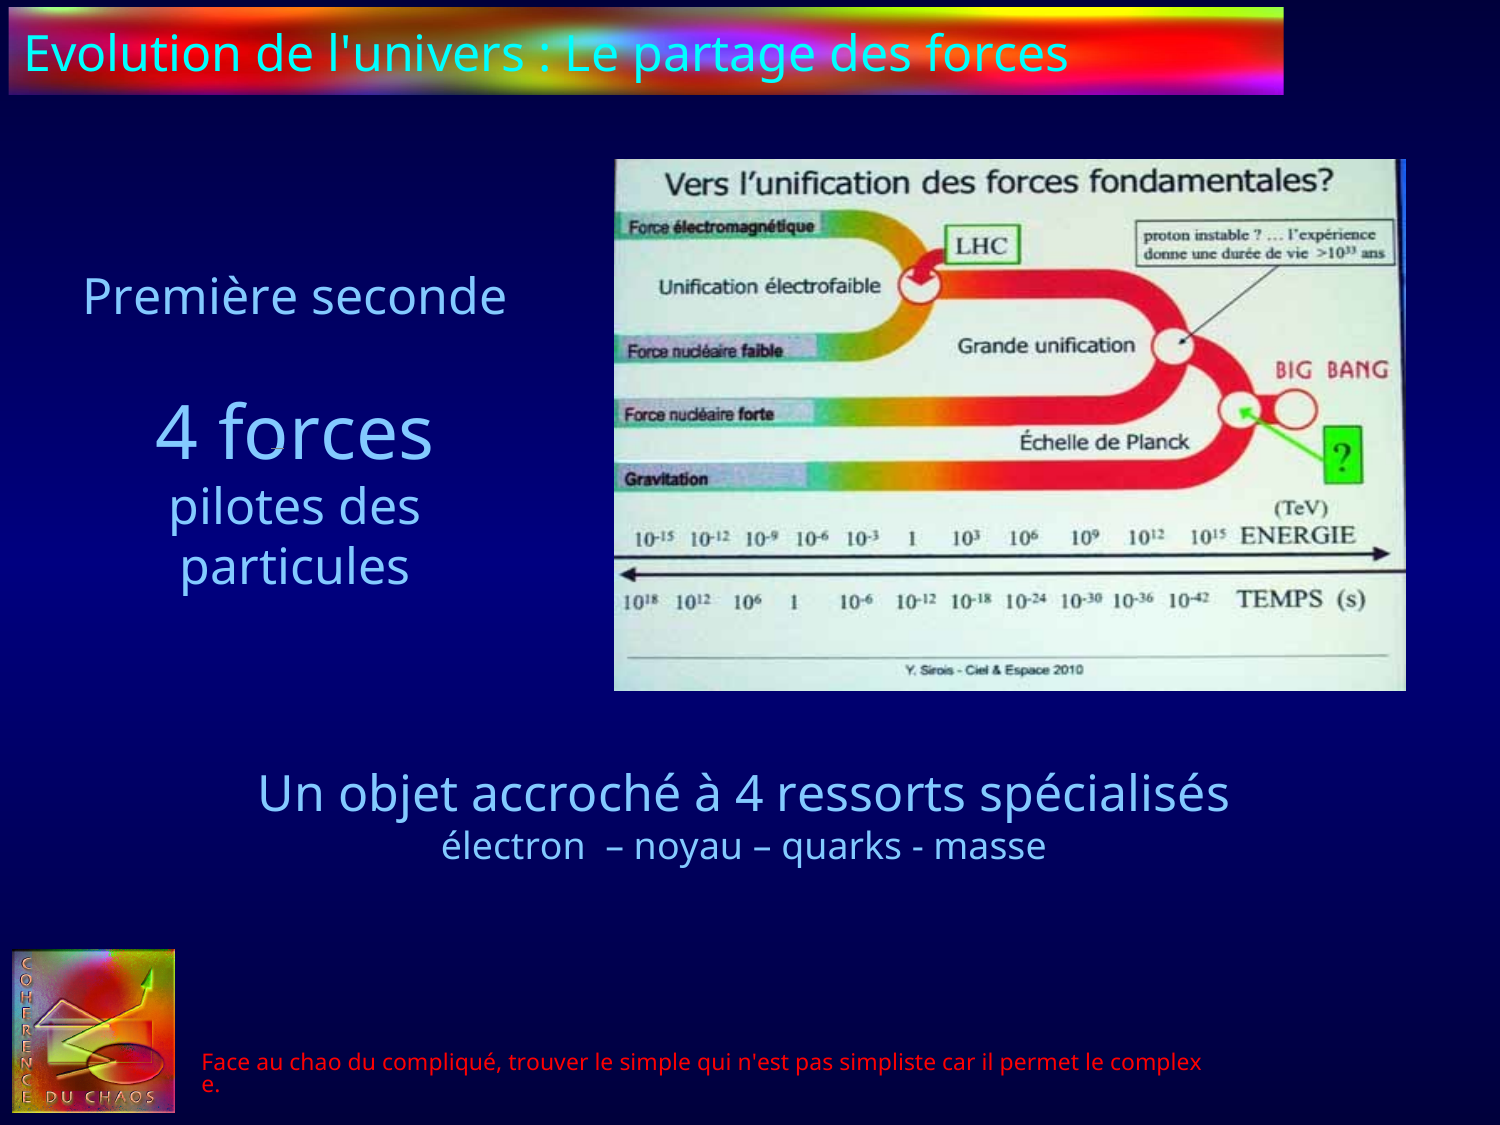

# Evolution de l'univers : Le partage des forces
Première seconde
4 forces
pilotes des particules
Un objet accroché à 4 ressorts spécialisés
électron – noyau – quarks - masse
Face au chao du compliqué, trouver le simple qui n'est pas simpliste car il permet le complexe.